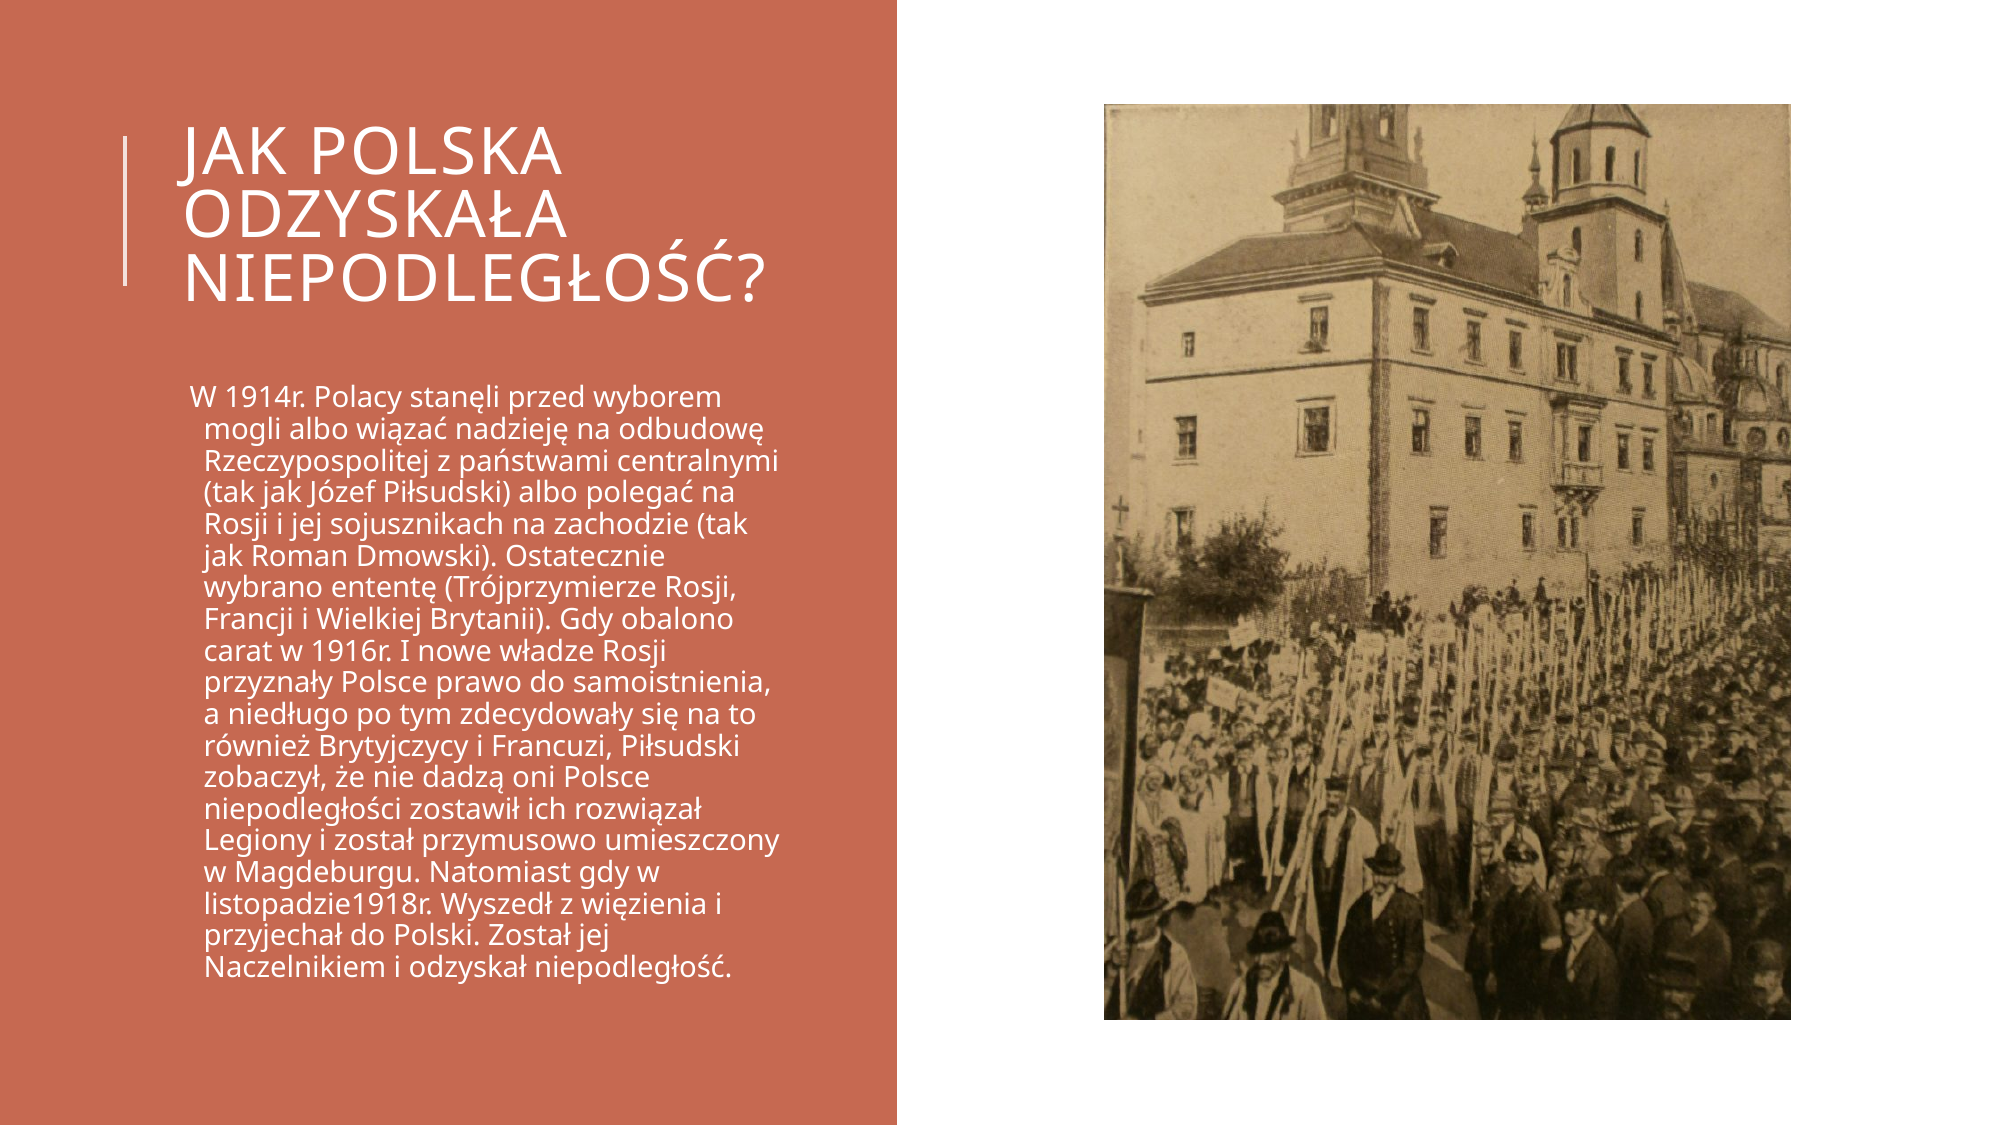

# Jak Polska odzyskała Niepodległość?
W 1914r. Polacy stanęli przed wyborem mogli albo wiązać nadzieję na odbudowę Rzeczypospolitej z państwami centralnymi (tak jak Józef Piłsudski) albo polegać na Rosji i jej sojusznikach na zachodzie (tak jak Roman Dmowski). Ostatecznie wybrano ententę (Trójprzymierze Rosji, Francji i Wielkiej Brytanii). Gdy obalono carat w 1916r. I nowe władze Rosji przyznały Polsce prawo do samoistnienia, a niedługo po tym zdecydowały się na to również Brytyjczycy i Francuzi, Piłsudski zobaczył, że nie dadzą oni Polsce niepodległości zostawił ich rozwiązał Legiony i został przymusowo umieszczony w Magdeburgu. Natomiast gdy w listopadzie1918r. Wyszedł z więzienia i przyjechał do Polski. Został jej Naczelnikiem i odzyskał niepodległość.